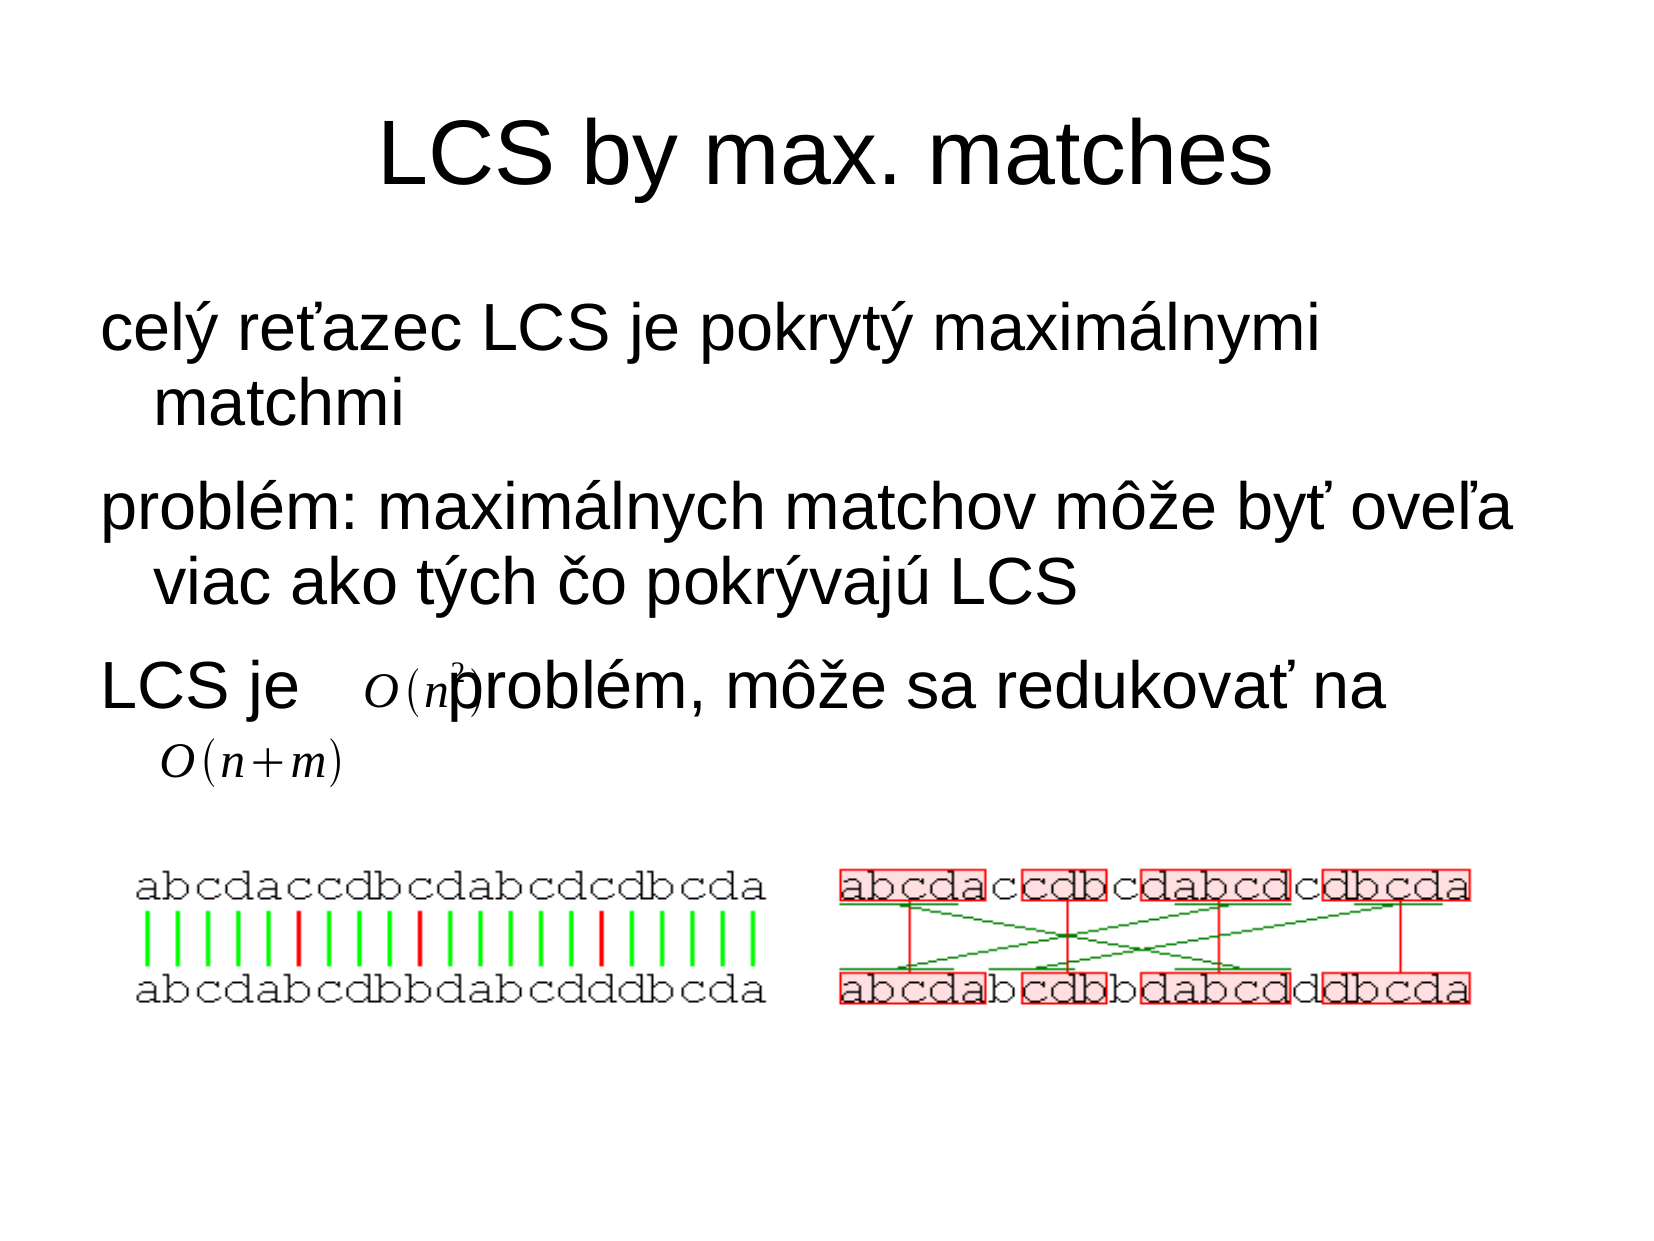

# LCS by max. matches
celý reťazec LCS je pokrytý maximálnymi matchmi
problém: maximálnych matchov môže byť oveľa viac ako tých čo pokrývajú LCS
LCS je problém, môže sa redukovať na